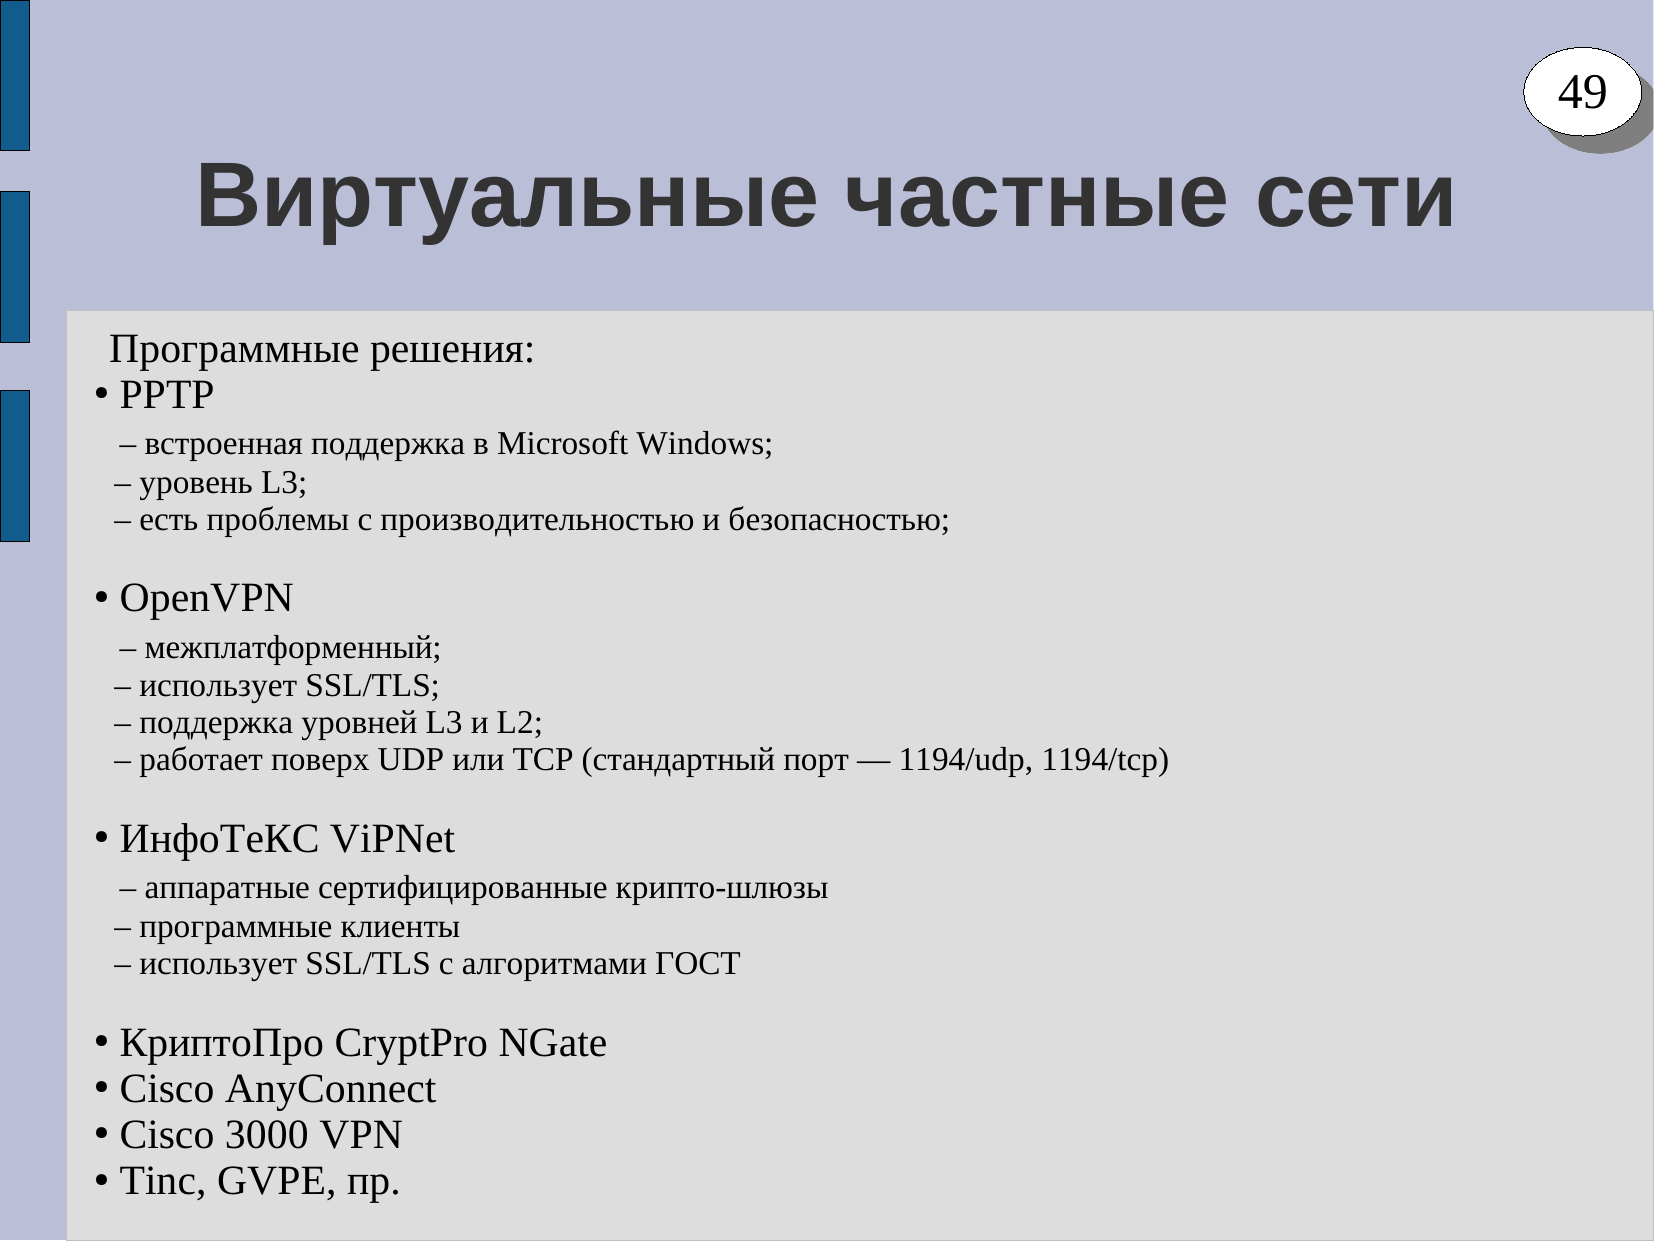

49
# Виртуальные частные сети
Программные решения:
 PPTP
 – встроенная поддержка в Microsoft Windows;
 – уровень L3;
 – есть проблемы с производительностью и безопасностью;
 OpenVPN
 – межплатформенный;
 – использует SSL/TLS;
 – поддержка уровней L3 и L2;
 – работает поверх UDP или TCP (стандартный порт — 1194/udp, 1194/tcp)
 ИнфоТеКС ViPNet
 – аппаратные сертифицированные крипто-шлюзы
 – программные клиенты
 – использует SSL/TLS с алгоритмами ГОСТ
 КриптоПро CryptPro NGate
 Cisco AnyConnect
 Cisco 3000 VPN
 Tinc, GVPE, пр.